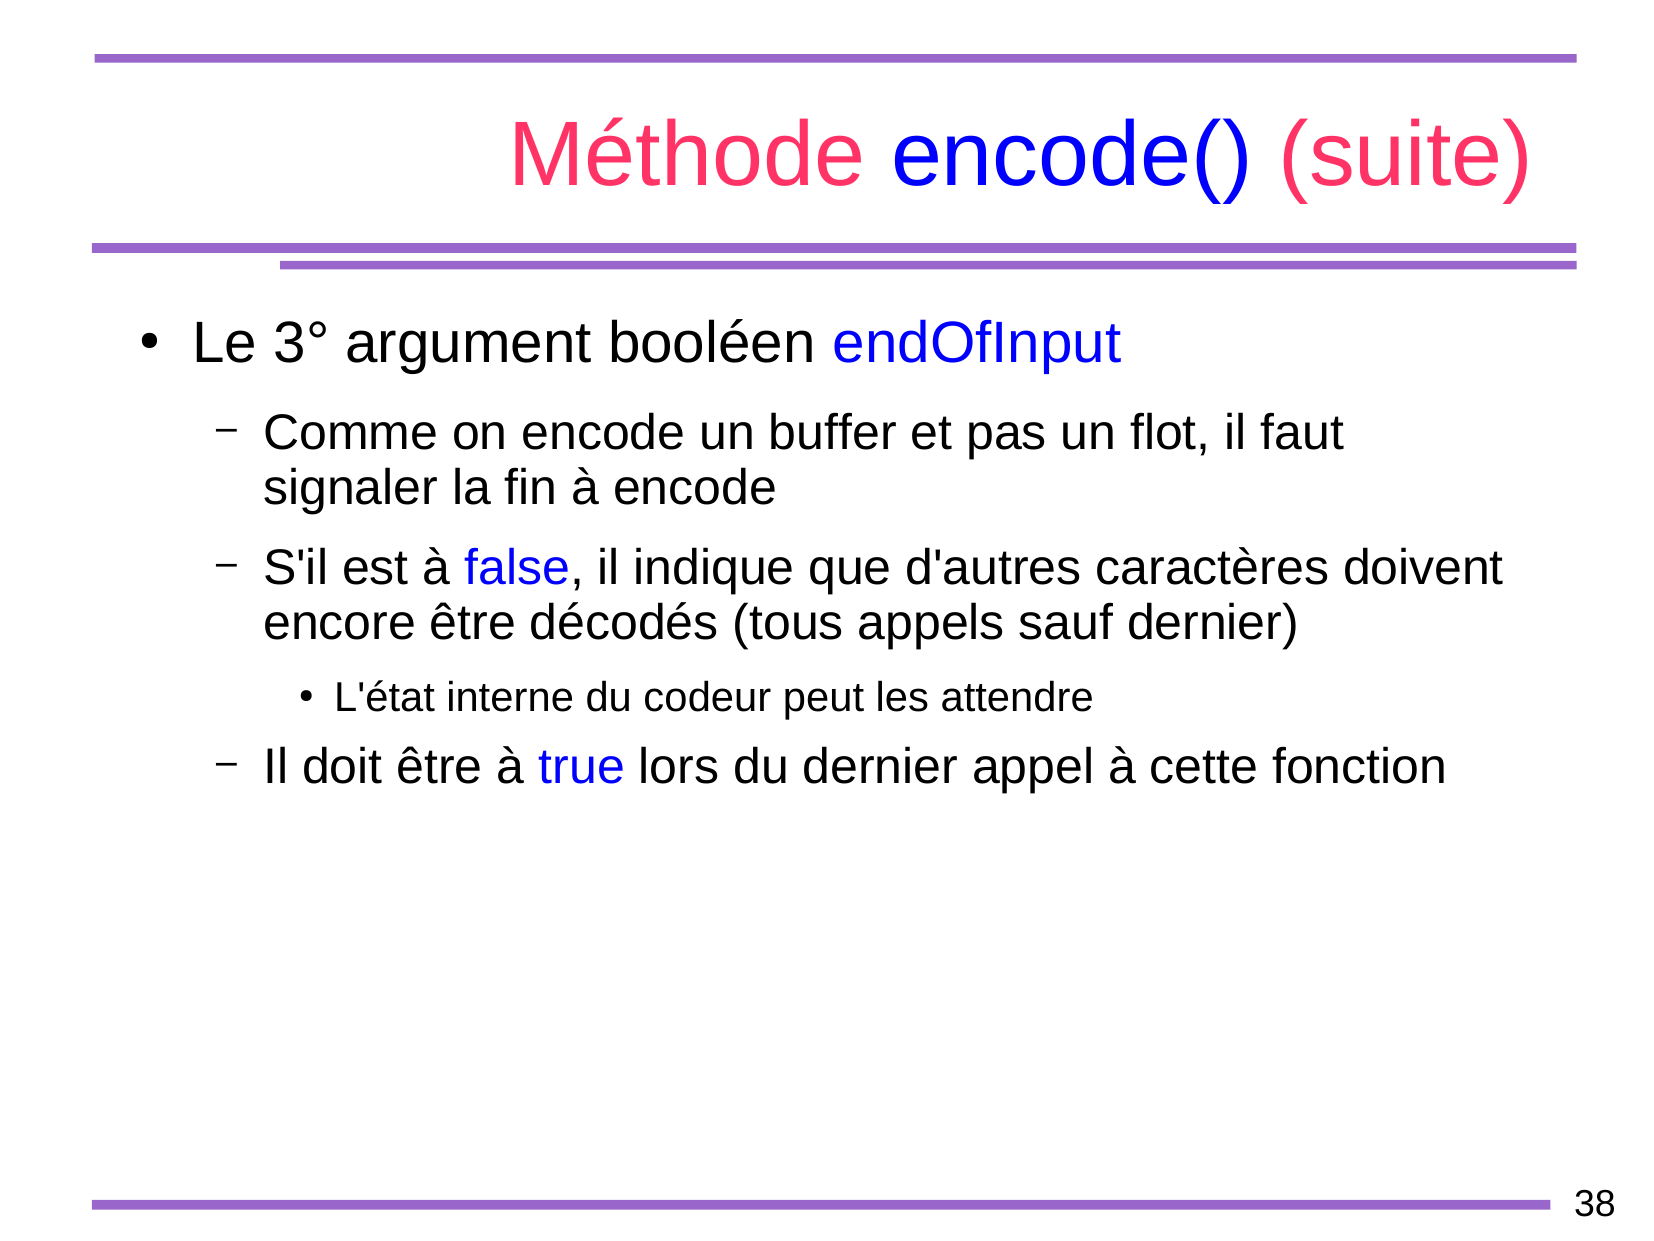

# Méthode encode() (suite)
Le 3° argument booléen endOfInput
Comme on encode un buffer et pas un flot, il faut signaler la fin à encode
S'il est à false, il indique que d'autres caractères doivent encore être décodés (tous appels sauf dernier)
L'état interne du codeur peut les attendre
Il doit être à true lors du dernier appel à cette fonction